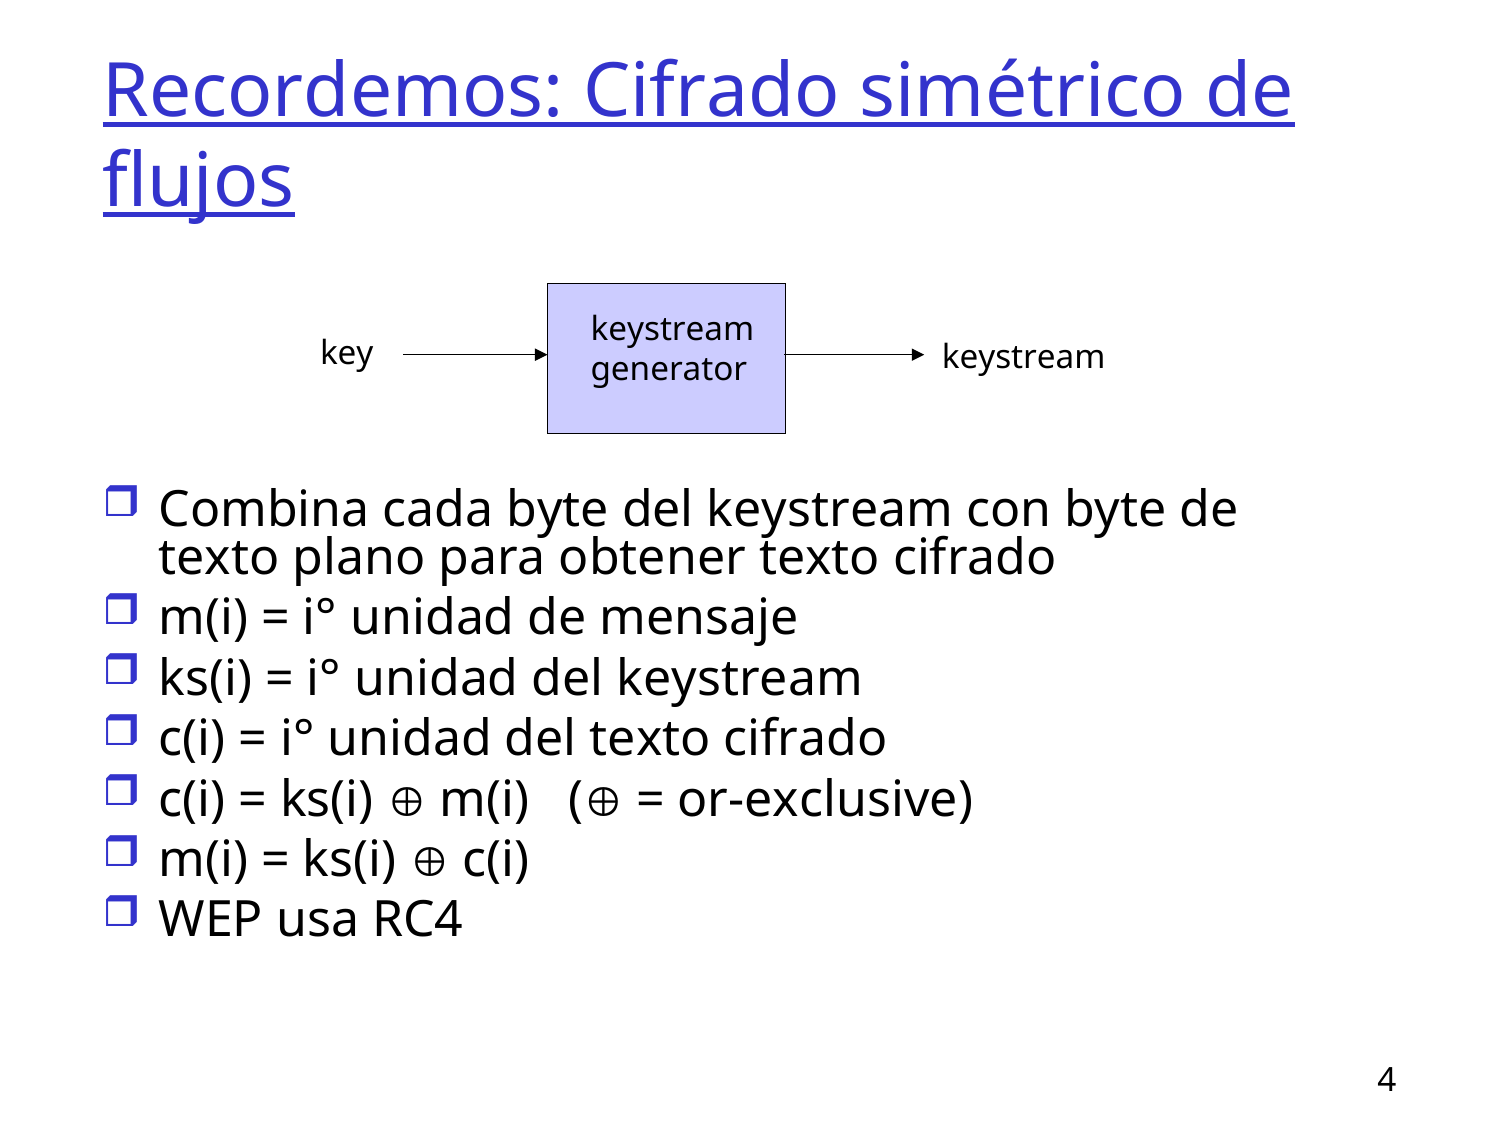

# Recordemos: Cifrado simétrico de flujos
keystream
generator
key
keystream
Combina cada byte del keystream con byte de texto plano para obtener texto cifrado
m(i) = i° unidad de mensaje
ks(i) = i° unidad del keystream
c(i) = i° unidad del texto cifrado
c(i) = ks(i)  m(i) ( = or-exclusive)
m(i) = ks(i)  c(i)
WEP usa RC4
4